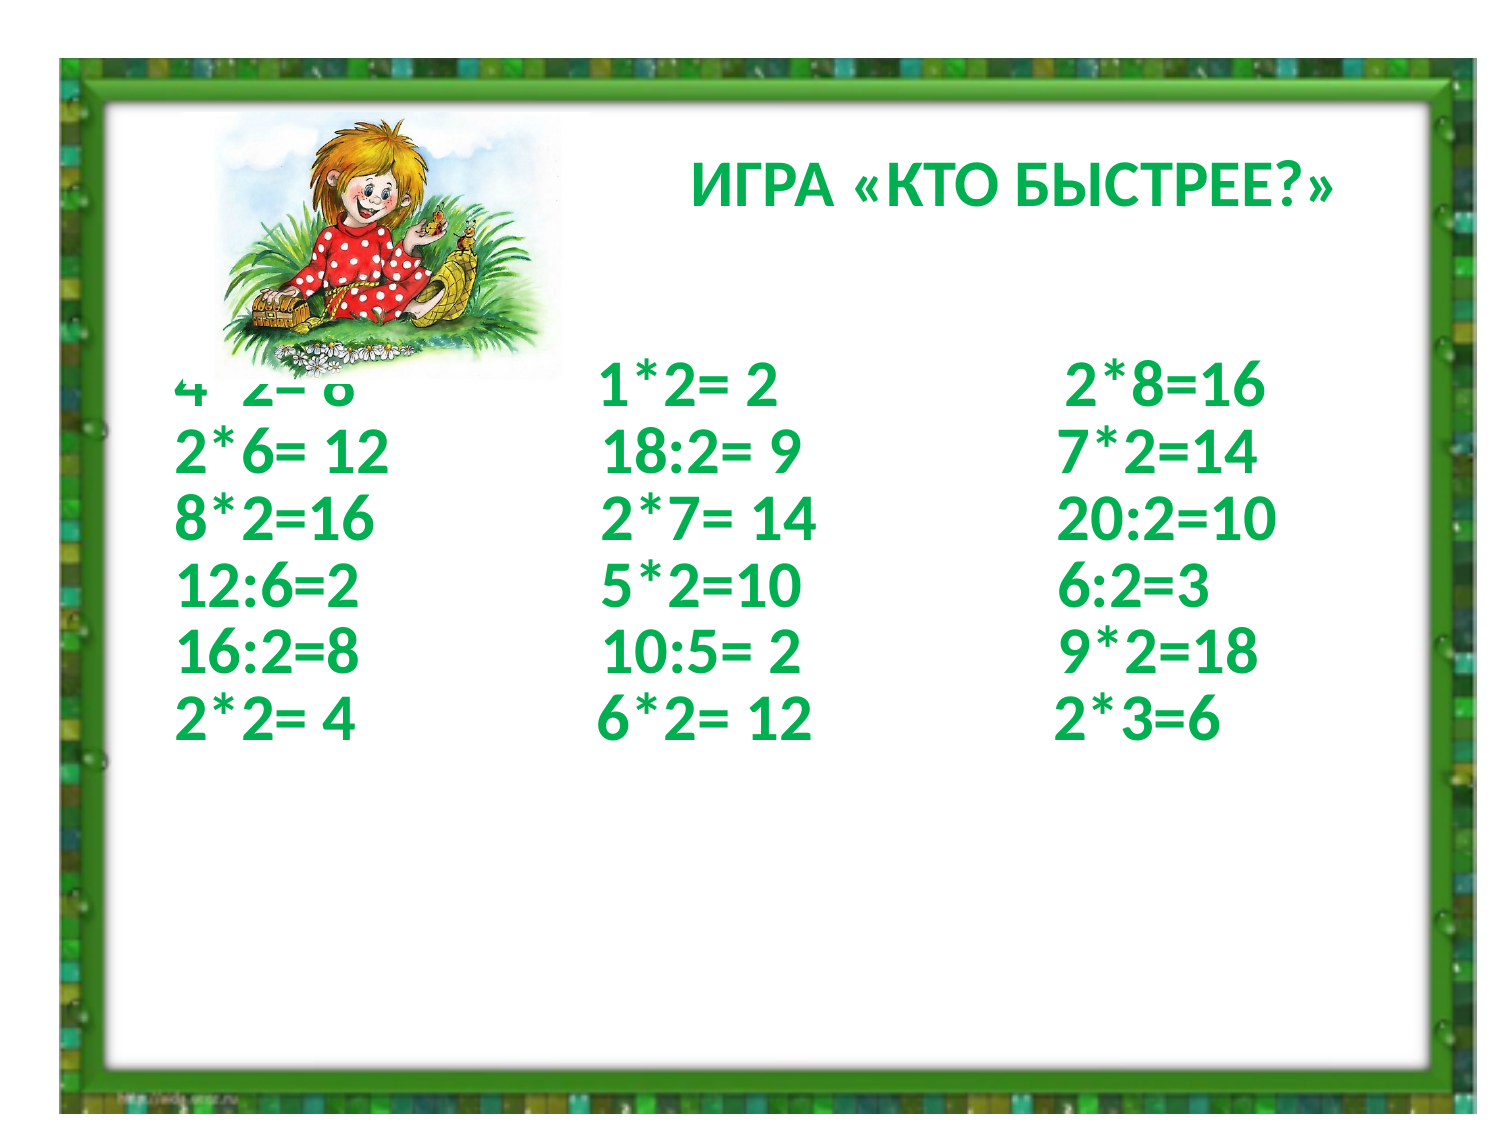

ИГРА «КТО БЫСТРЕЕ?»
4*2= 8 1*2= 2 2*8=16
2*6= 12 18:2= 9 7*2=14
8*2=16 2*7= 14 20:2=10
12:6=2 5*2=10 6:2=3
16:2=8 10:5= 2 9*2=18
2*2= 4 6*2= 12 2*3=6
#